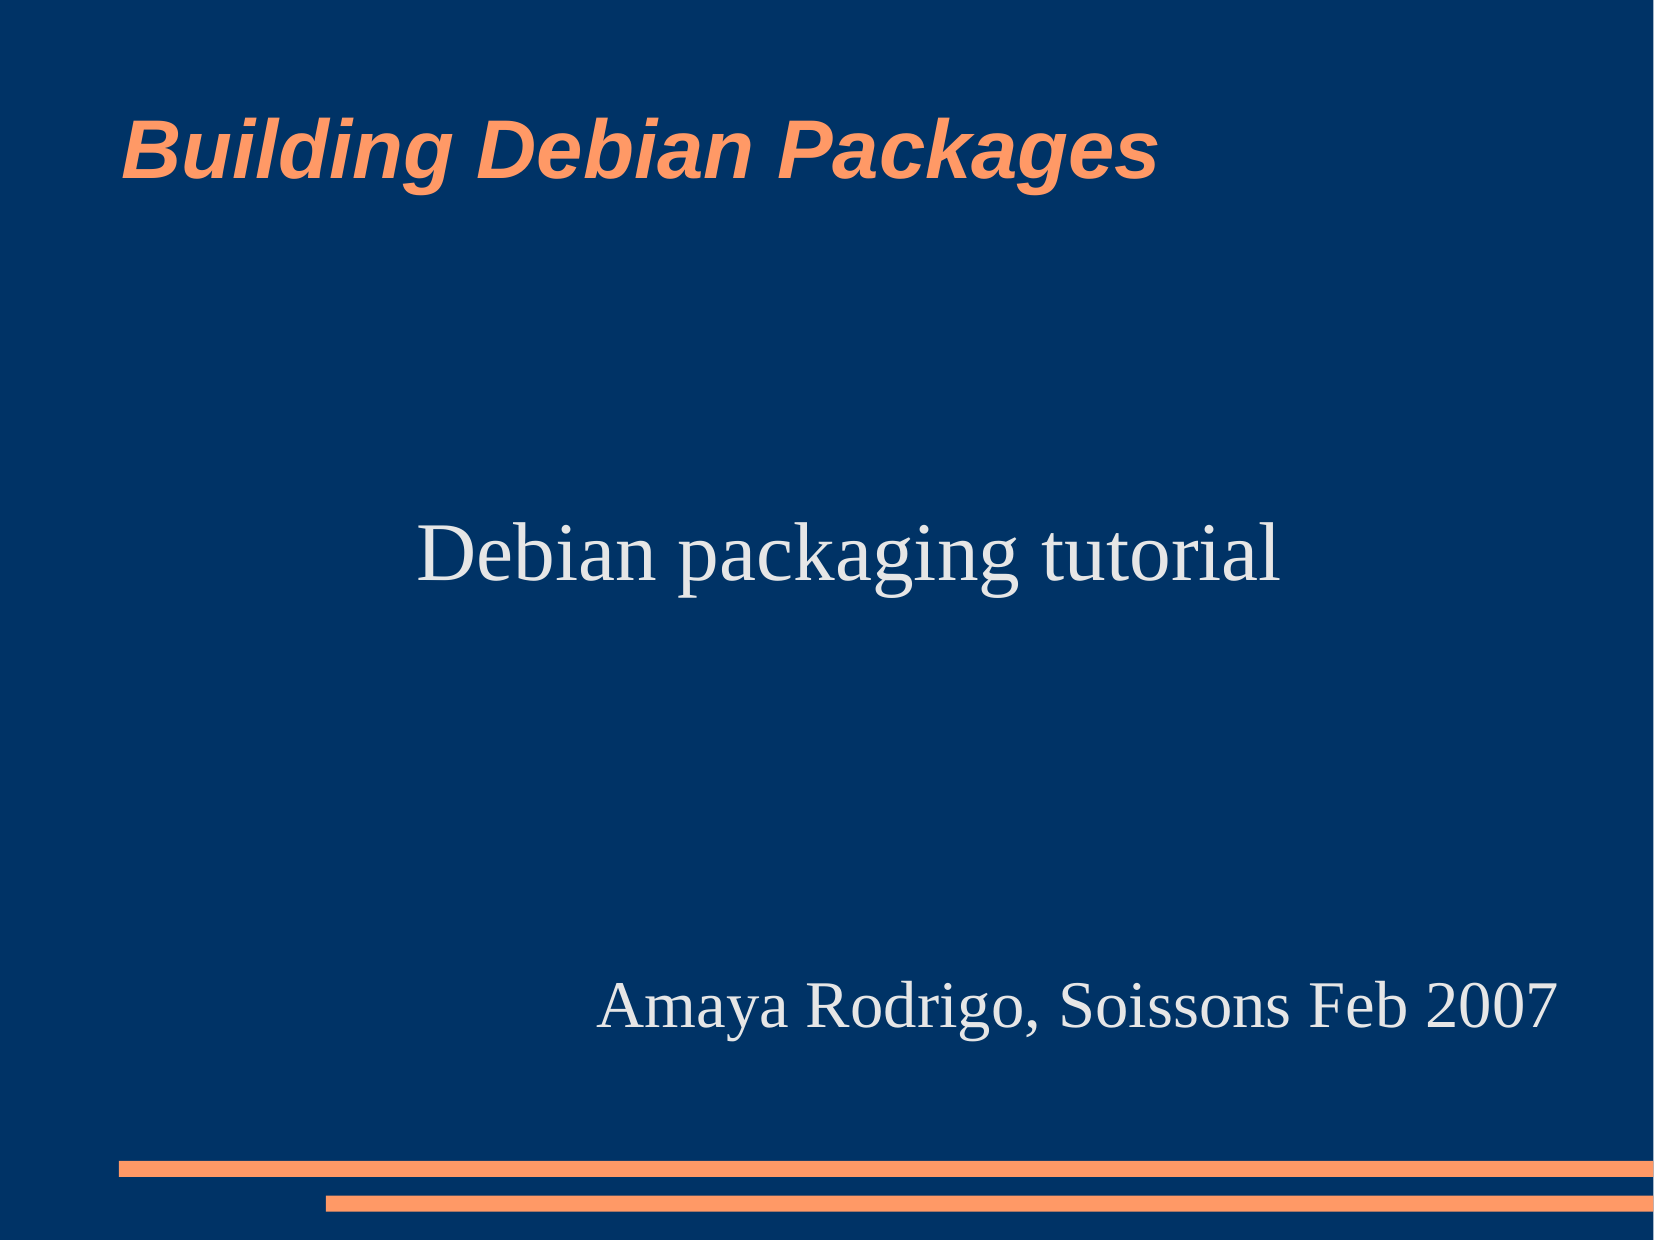

# Building Debian Packages
Debian packaging tutorial
Amaya Rodrigo, Soissons Feb 2007